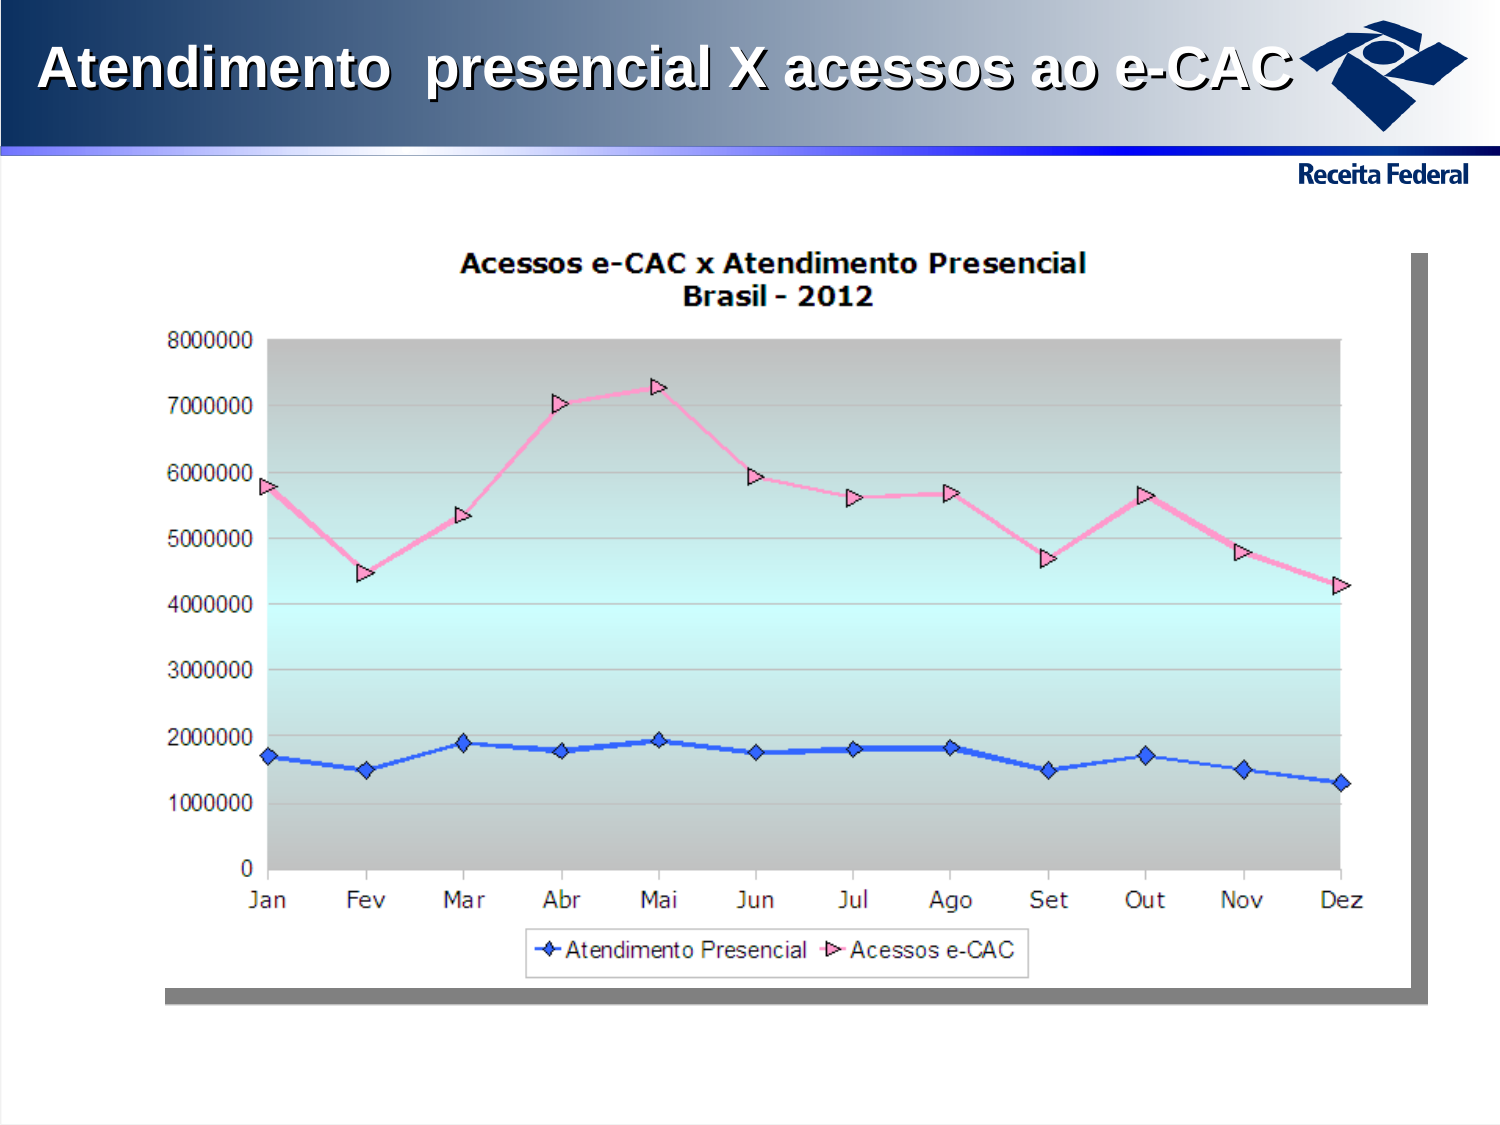

Atendimento presencial X acessos ao e-CAC
#